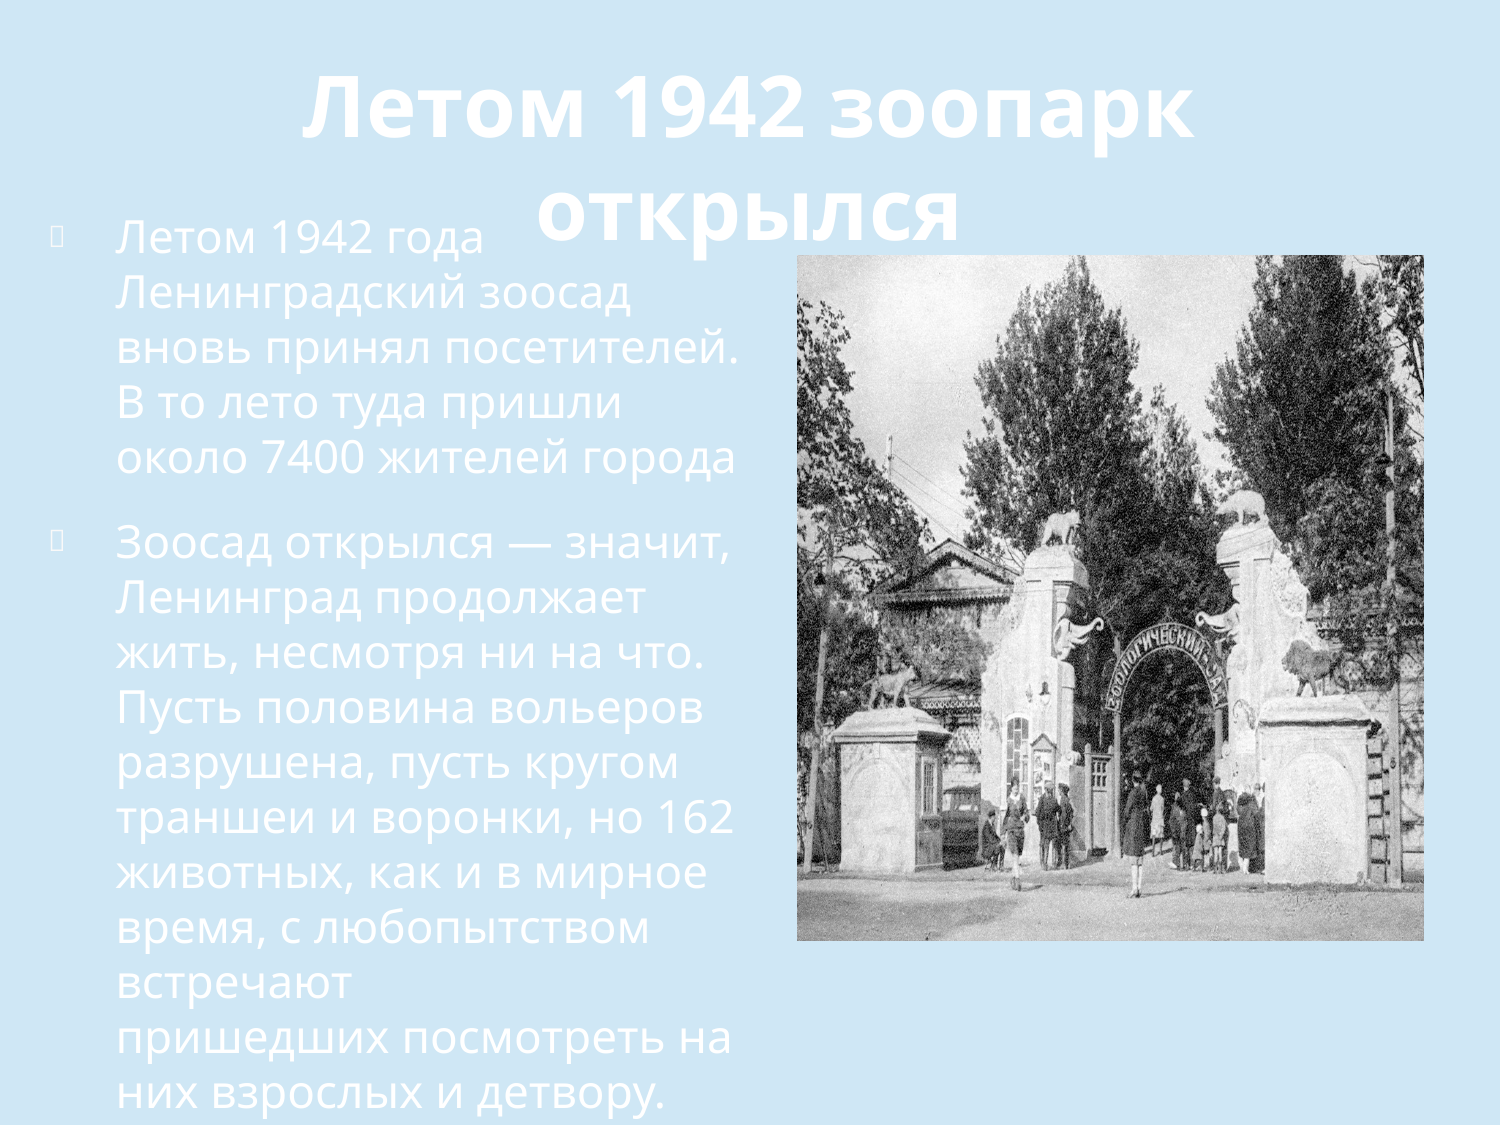

# Летом 1942 зоопарк открылся
Летом 1942 года Ленинградский зоосад вновь принял посетителей. В то лето туда пришли около 7400 жителей города
Зоосад открылся — значит, Ленинград продолжает жить, несмотря ни на что. Пусть половина вольеров разрушена, пусть кругом траншеи и воронки, но 162 животных, как и в мирное время, с любопытством встречают пришедших посмотреть на них взрослых и детвору.